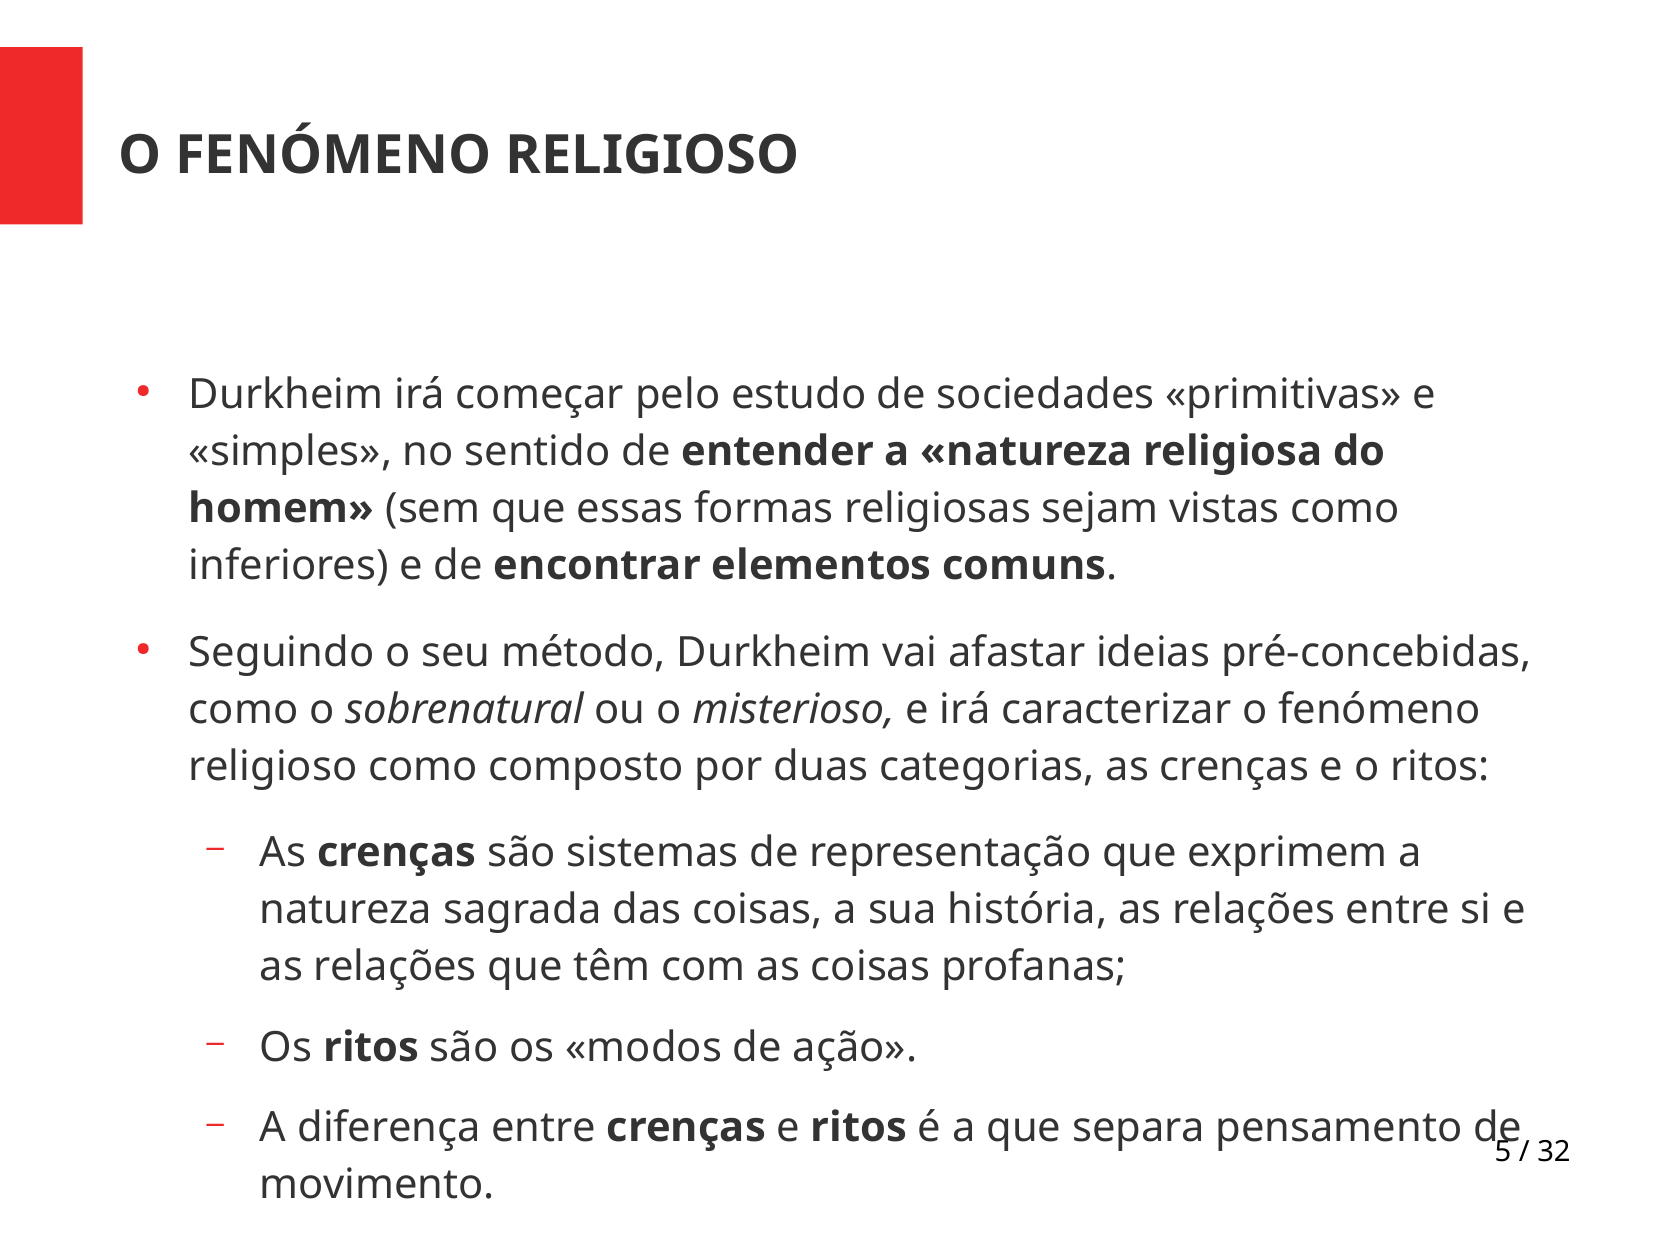

# O FENÓMENO RELIGIOSO
Durkheim irá começar pelo estudo de sociedades «primitivas» e «simples», no sentido de entender a «natureza religiosa do homem» (sem que essas formas religiosas sejam vistas como inferiores) e de encontrar elementos comuns.
Seguindo o seu método, Durkheim vai afastar ideias pré-concebidas, como o sobrenatural ou o misterioso, e irá caracterizar o fenómeno religioso como composto por duas categorias, as crenças e o ritos:
As crenças são sistemas de representação que exprimem a natureza sagrada das coisas, a sua história, as relações entre si e as relações que têm com as coisas profanas;
Os ritos são os «modos de ação».
A diferença entre crenças e ritos é a que separa pensamento de movimento.
5